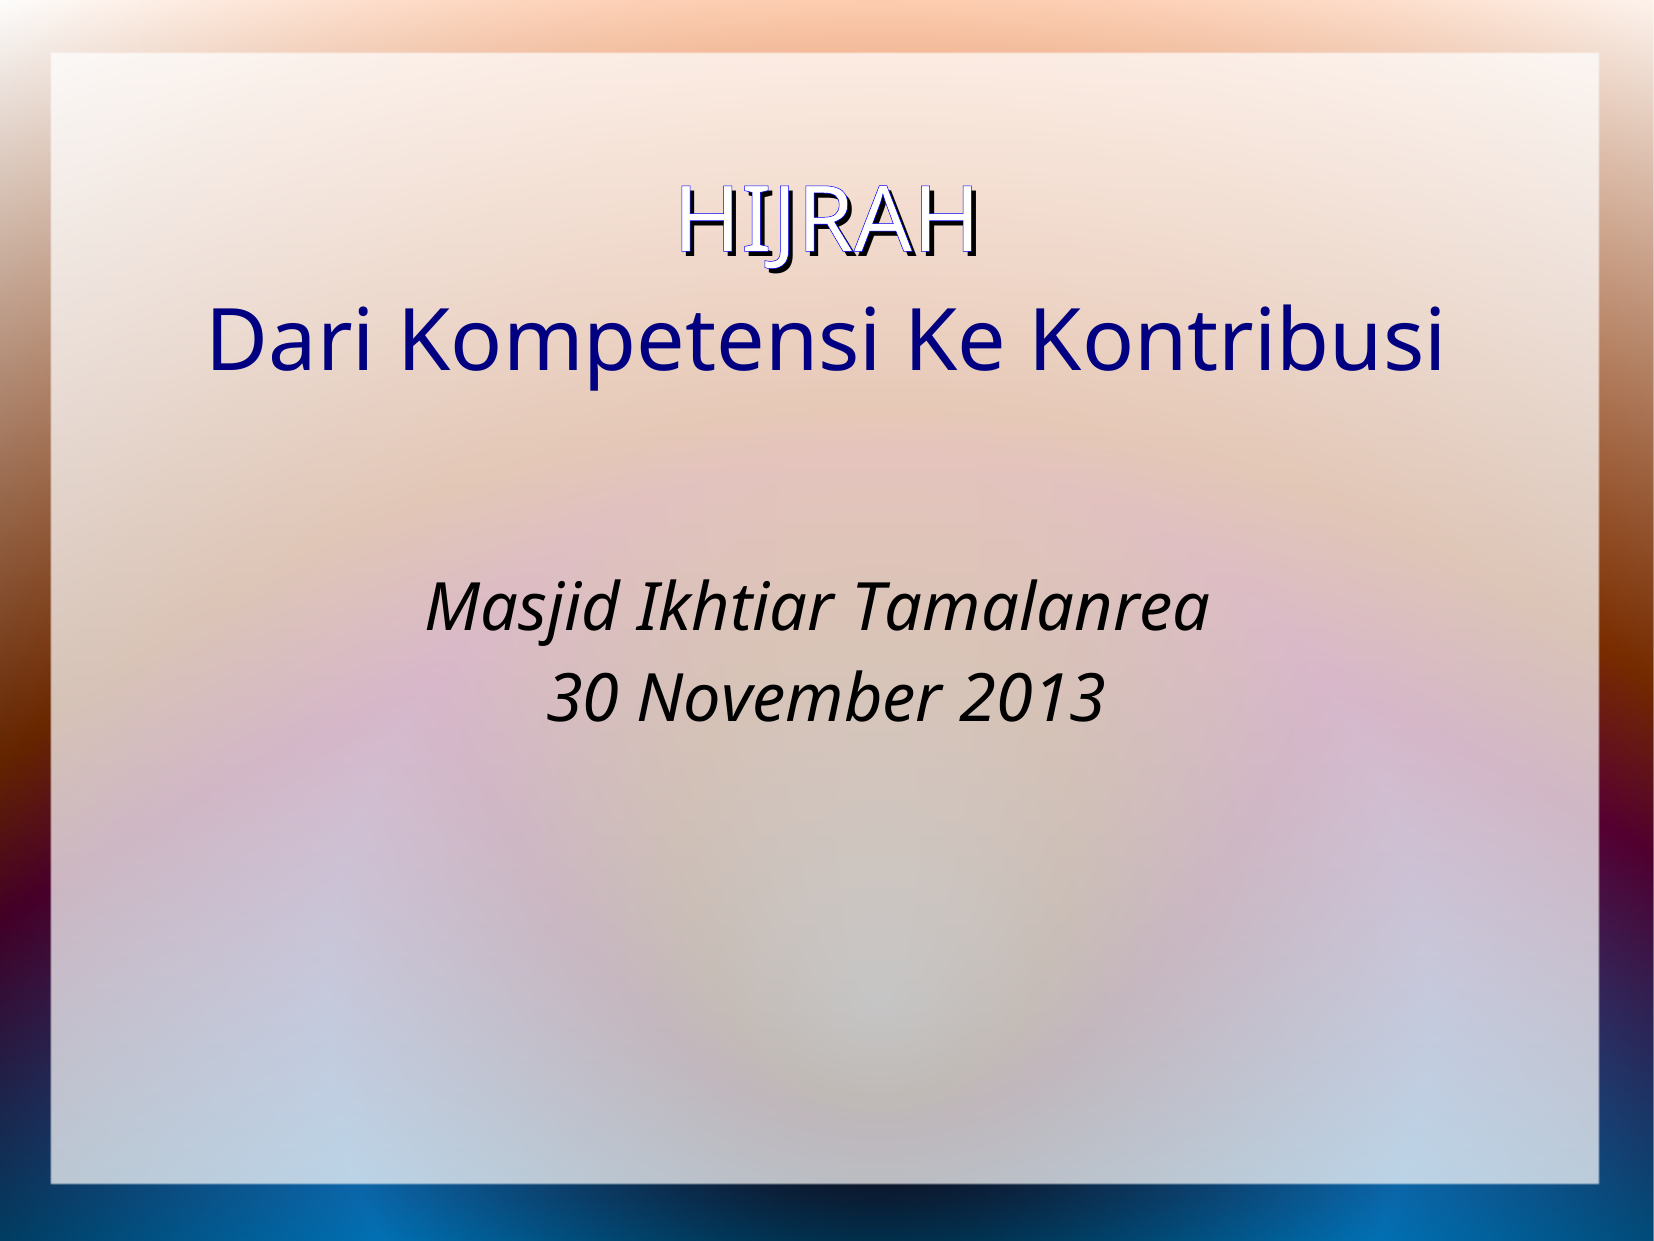

# HIJRAH Dari Kompetensi Ke Kontribusi
Masjid Ikhtiar Tamalanrea
30 November 2013